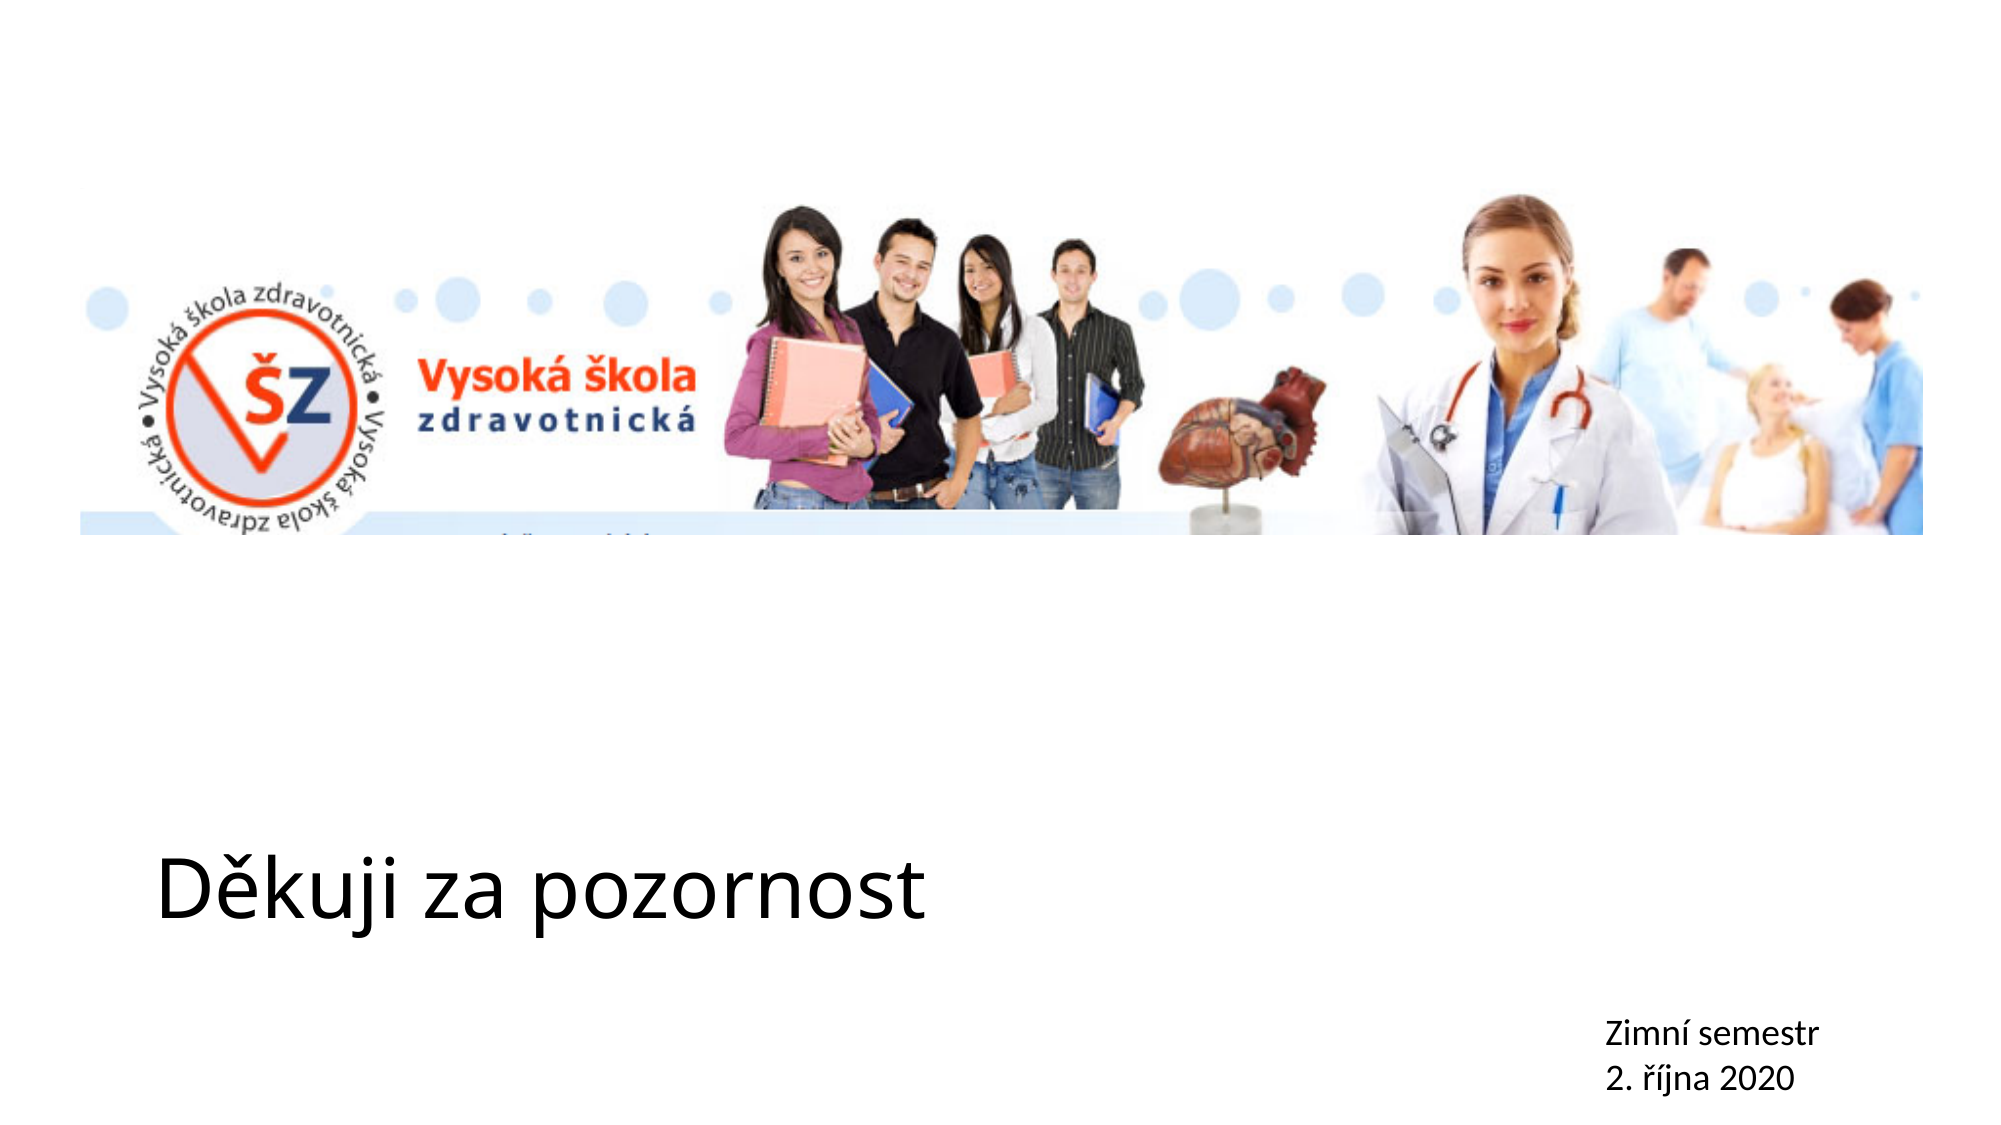

# Děkuji za pozornost
Zimní semestr
2. října 2020